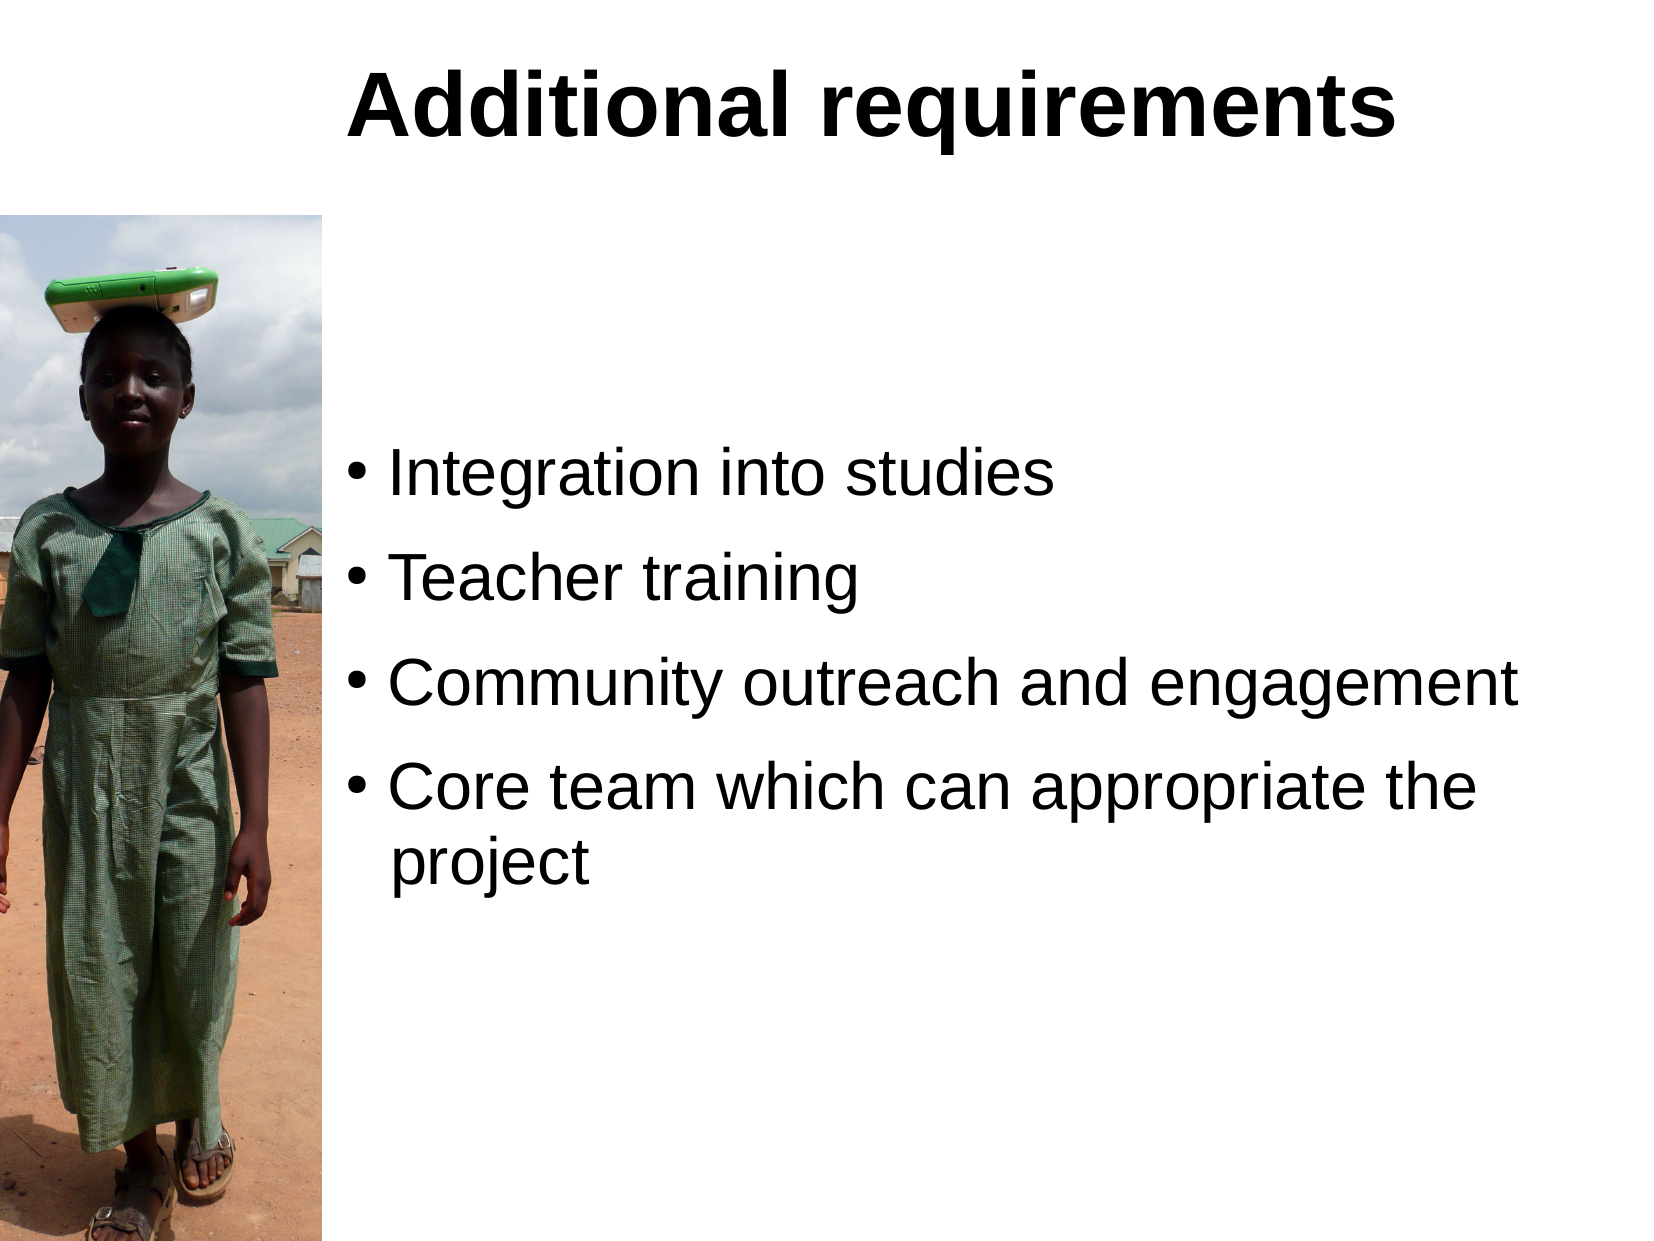

# Additional requirements
 Integration into studies
 Teacher training
 Community outreach and engagement
 Core team which can appropriate the project